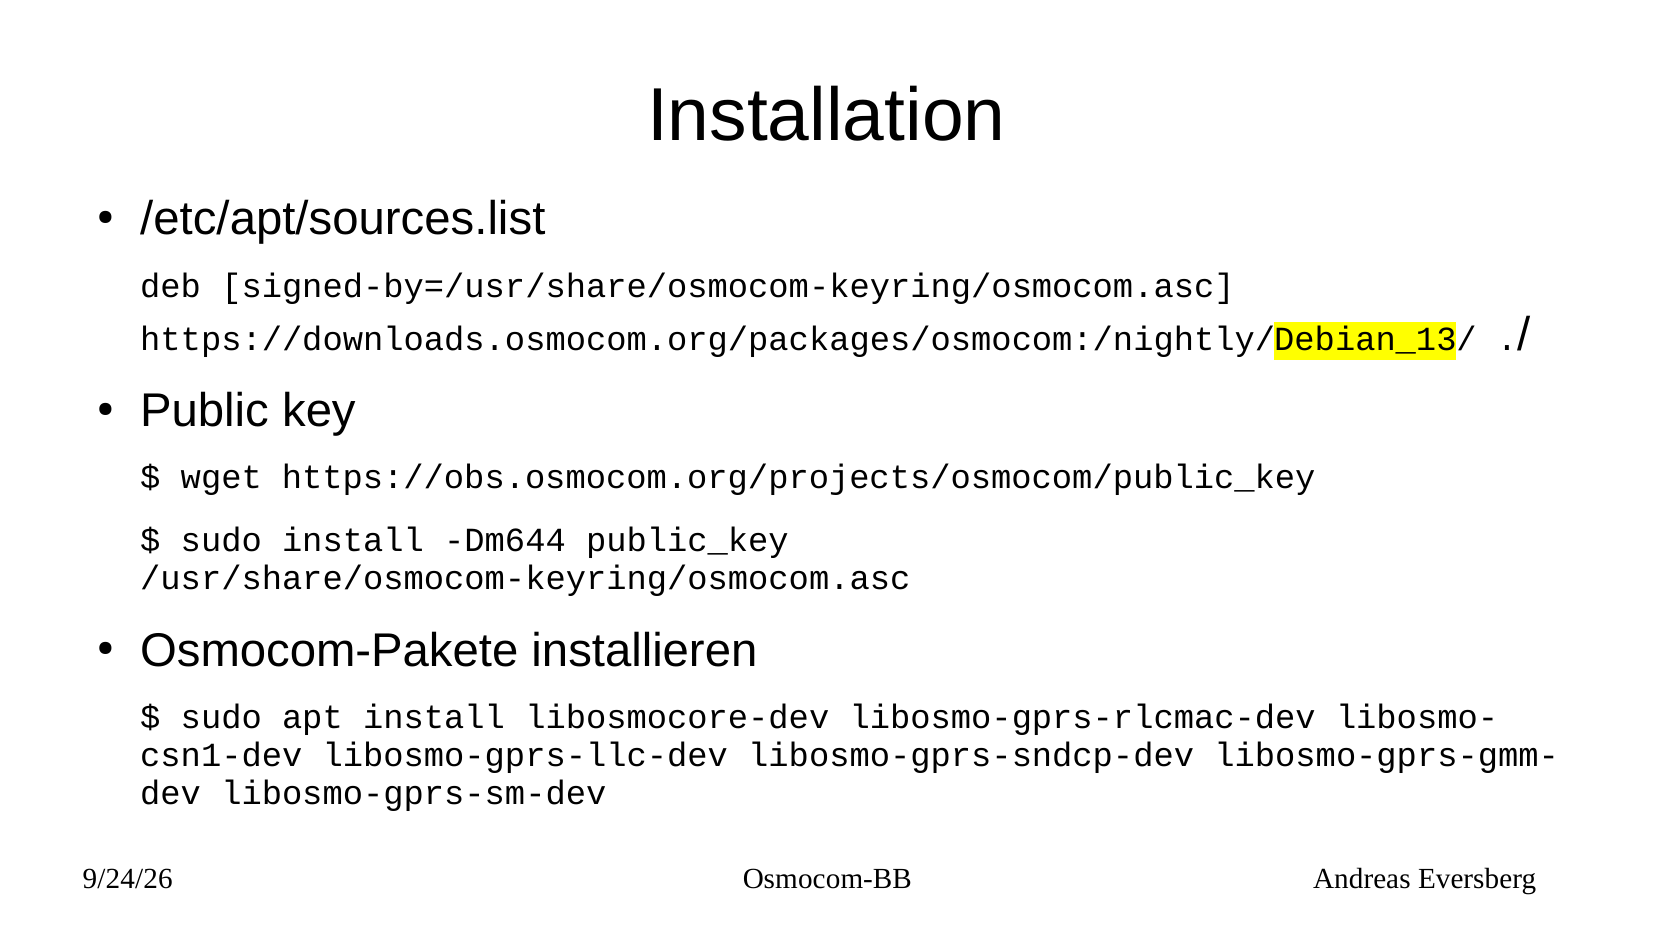

# Installation
/etc/apt/sources.list
deb [signed-by=/usr/share/osmocom-keyring/osmocom.asc] https://downloads.osmocom.org/packages/osmocom:/nightly/Debian_13/ ./
Public key
$ wget https://obs.osmocom.org/projects/osmocom/public_key
$ sudo install -Dm644 public_key /usr/share/osmocom-keyring/osmocom.asc
Osmocom-Pakete installieren
$ sudo apt install libosmocore-dev libosmo-gprs-rlcmac-dev libosmo-csn1-dev libosmo-gprs-llc-dev libosmo-gprs-sndcp-dev libosmo-gprs-gmm-dev libosmo-gprs-sm-dev